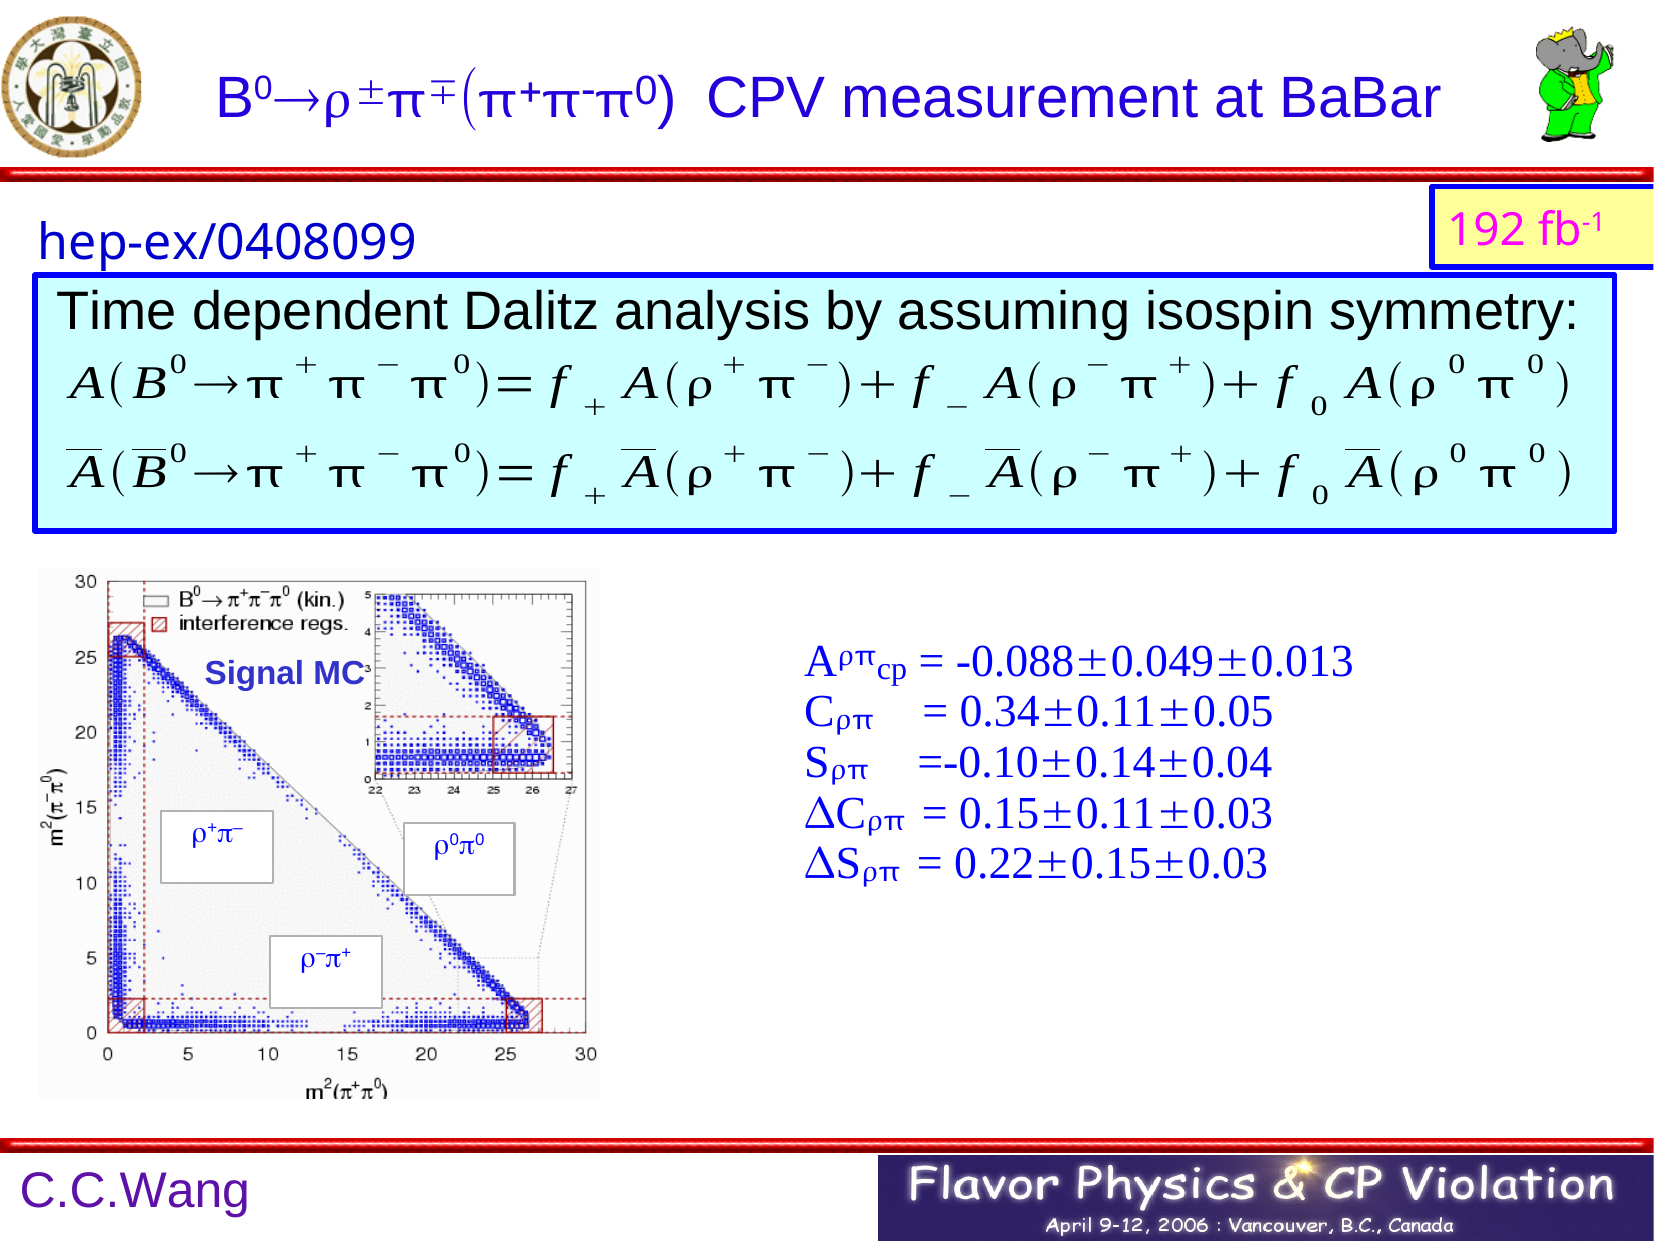

# B0±∓(+-0) CPV measurement at BaBar
192 fb-1
hep-ex/0408099
Time dependent Dalitz analysis by assuming isospin symmetry:
+–
00
–+
Signal MC
Acp = -0.088±0.049±0.013
C = 0.34±0.11±0.05
S =-0.10±0.14±0.04
C = 0.15±0.11±0.03
S = 0.22±0.15±0.03